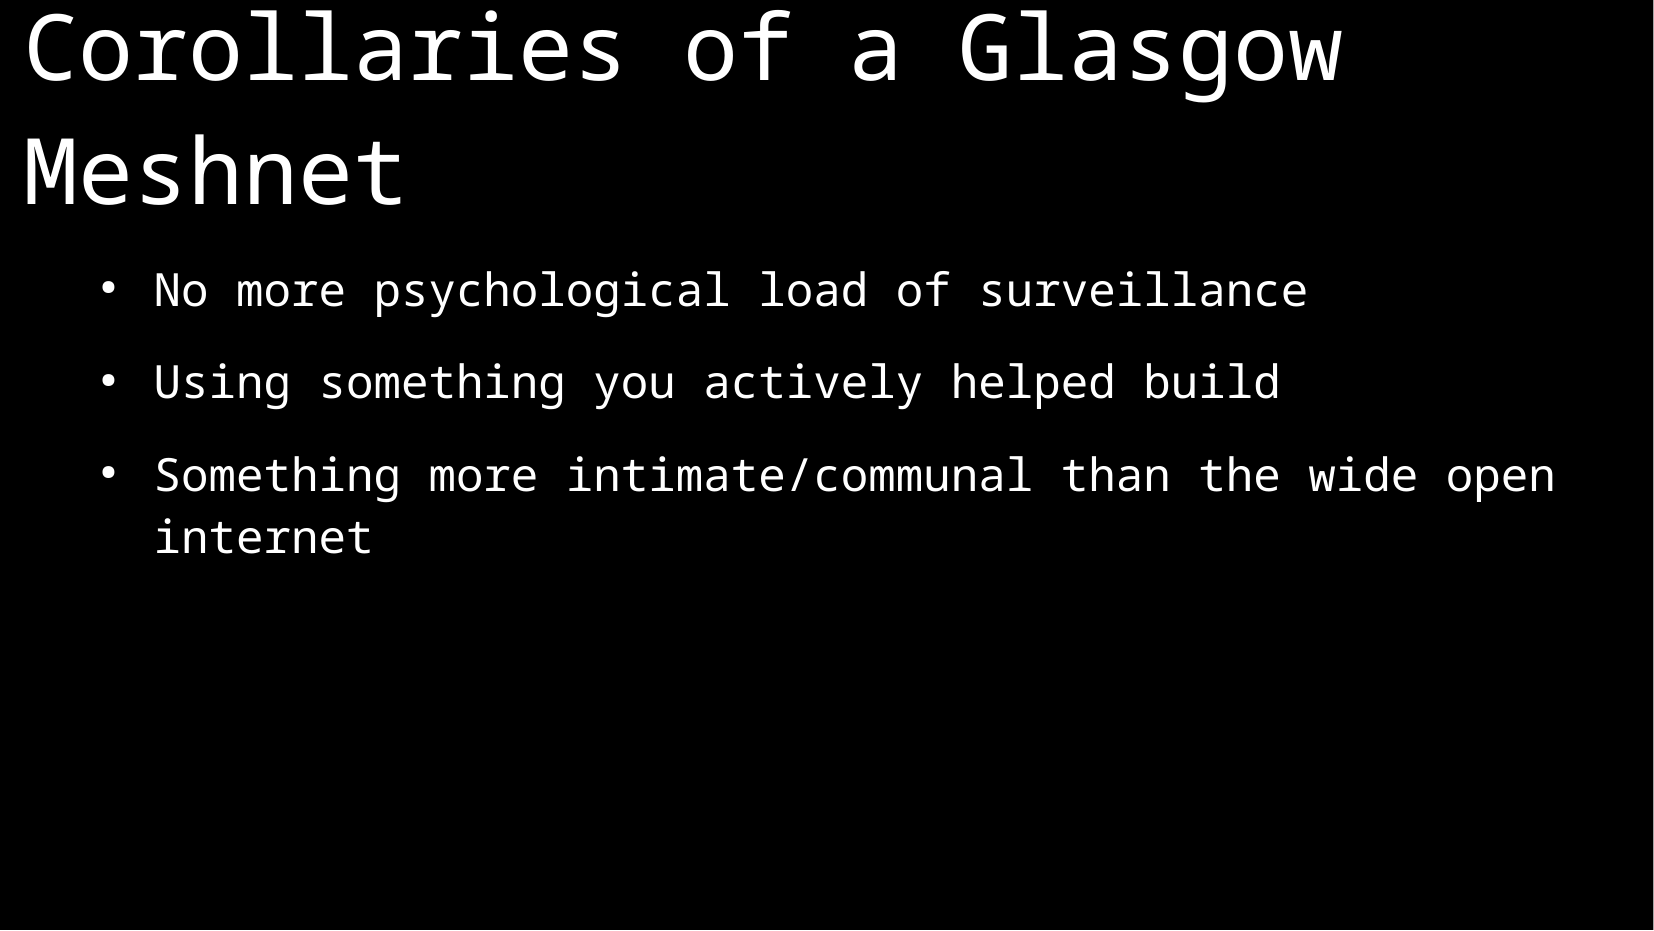

# Corollaries of a Glasgow Meshnet
No more psychological load of surveillance
Using something you actively helped build
Something more intimate/communal than the wide open internet
14